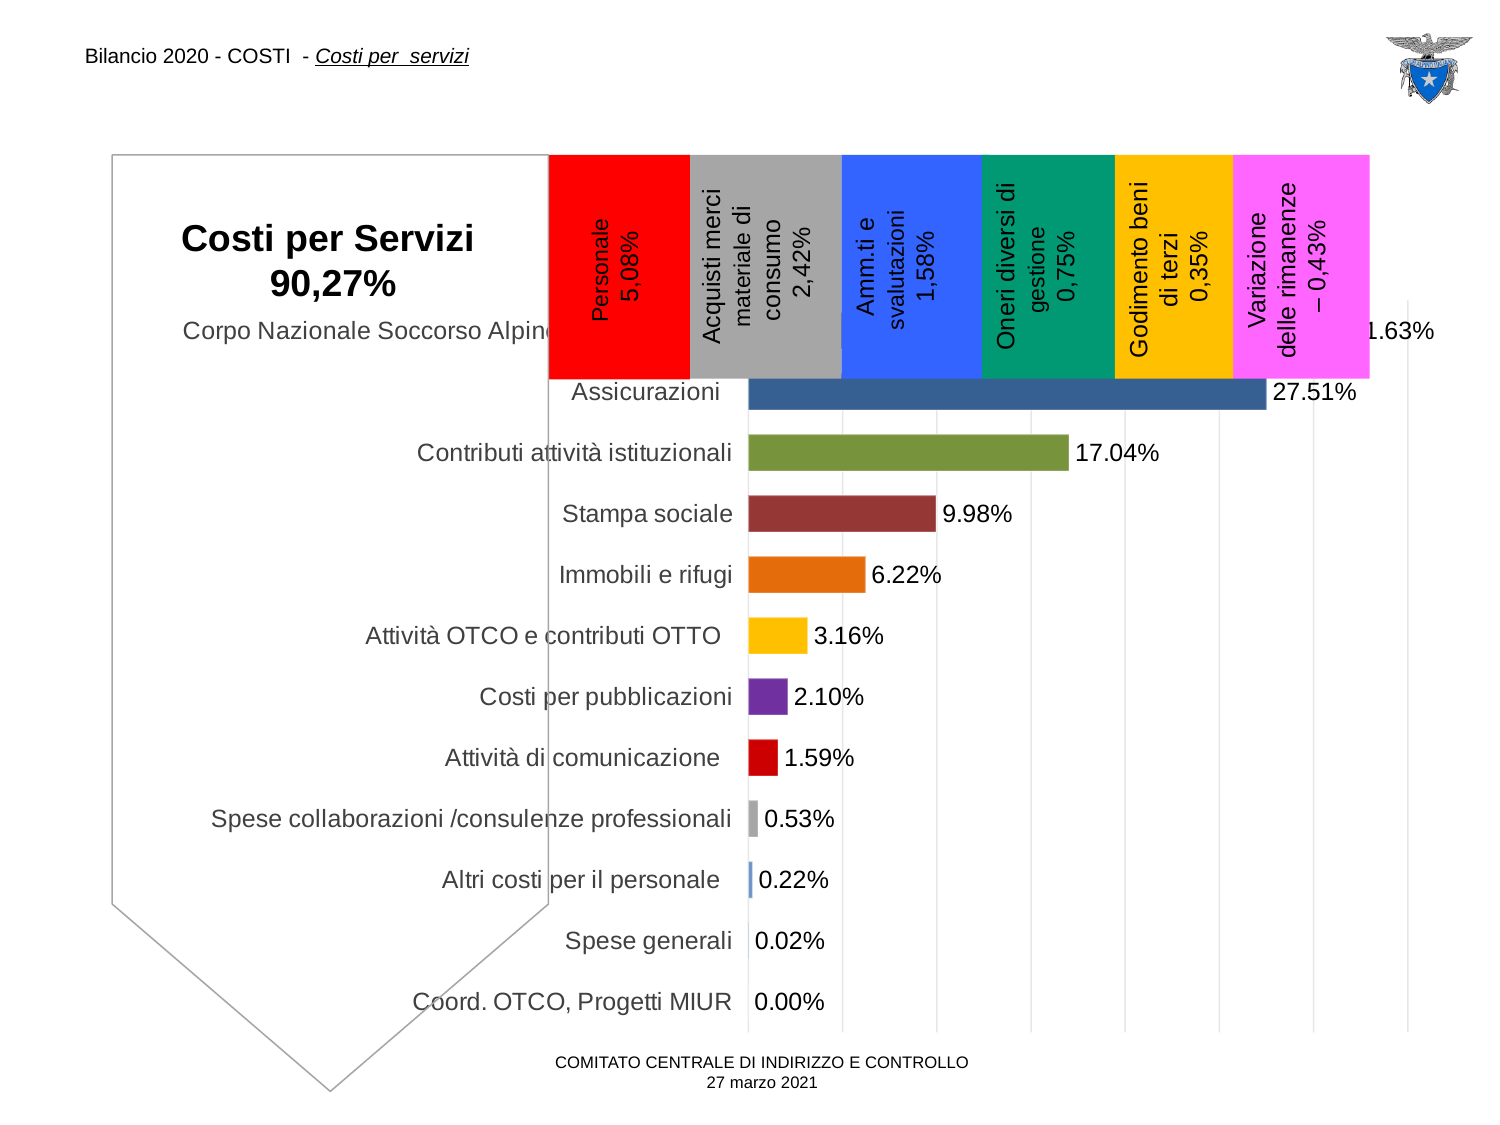

Bilancio 2020 - COSTI - Costi per servizi
Acquisti merci
materiale di consumo
 2,42%
Amm.ti e svalutazioni
1,58%
Personale
5,08%
Variazione
delle rimanenze
– 0,43%
Oneri diversi di gestione
0,75%
Godimento beni
di terzi
0,35%
Costi per Servizi
90,27%
### Chart
| Category | Series1 |
|---|---|
| Coord. OTCO, Progetti MIUR | 0.0 |
| Spese generali | 0.000221581385738637 |
| Altri costi per il personale | 0.00221595635345437 |
| Spese collaborazioni /consulenze professionali | 0.00531845199396529 |
| Attività di comunicazione | 0.0158927289600103 |
| Costi per pubblicazioni | 0.0210137526517628 |
| Attività OTCO e contributi OTTO | 0.0315755612118578 |
| Immobili e rifugi | 0.0621825766495256 |
| Stampa sociale | 0.0997774567658024 |
| Contributi attività istituzionali | 0.170369296372228 |
| Assicurazioni | 0.275095142843402 |
| Corpo Nazionale Soccorso Alpino e Speleologico | 0.316337494812253 |COMITATO CENTRALE DI INDIRIZZO E CONTROLLO
27 marzo 2021